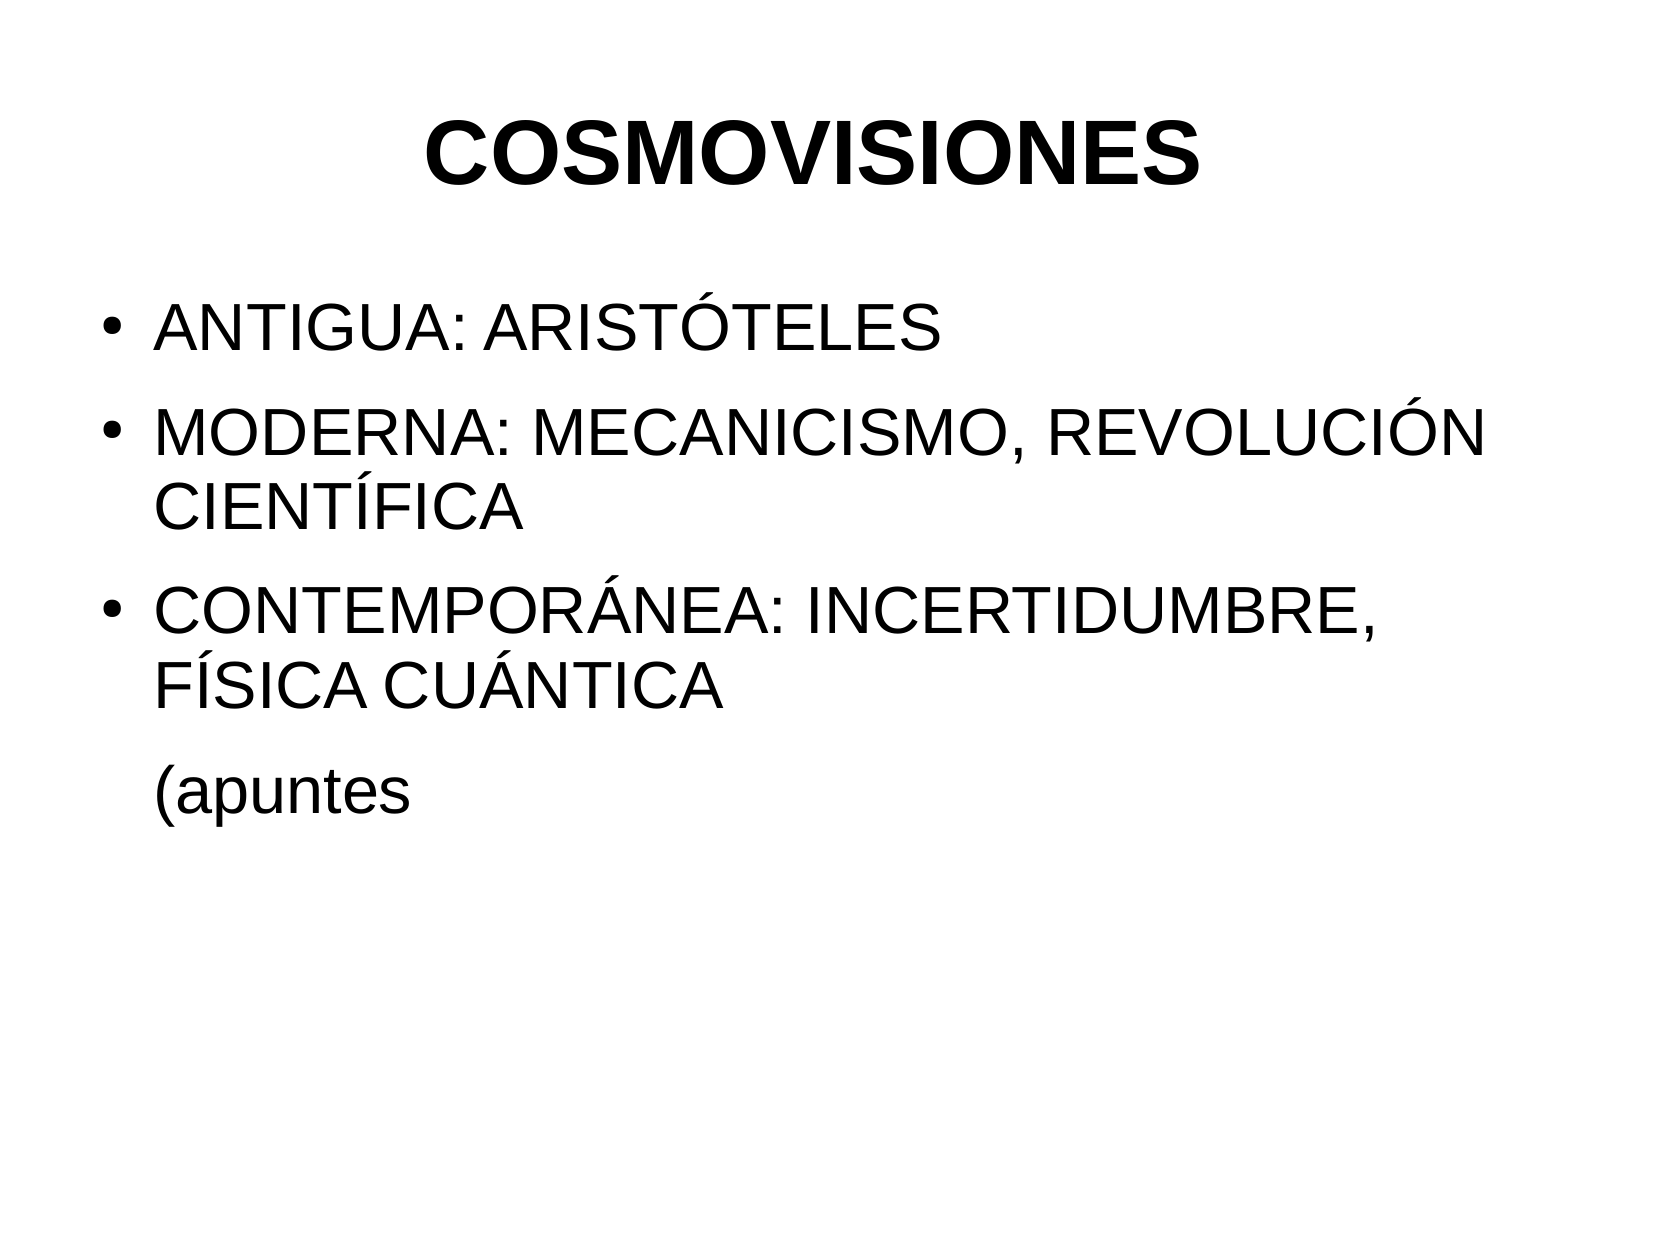

# COSMOVISIONES
ANTIGUA: ARISTÓTELES
MODERNA: MECANICISMO, REVOLUCIÓN CIENTÍFICA
CONTEMPORÁNEA: INCERTIDUMBRE, FÍSICA CUÁNTICA
(apuntes